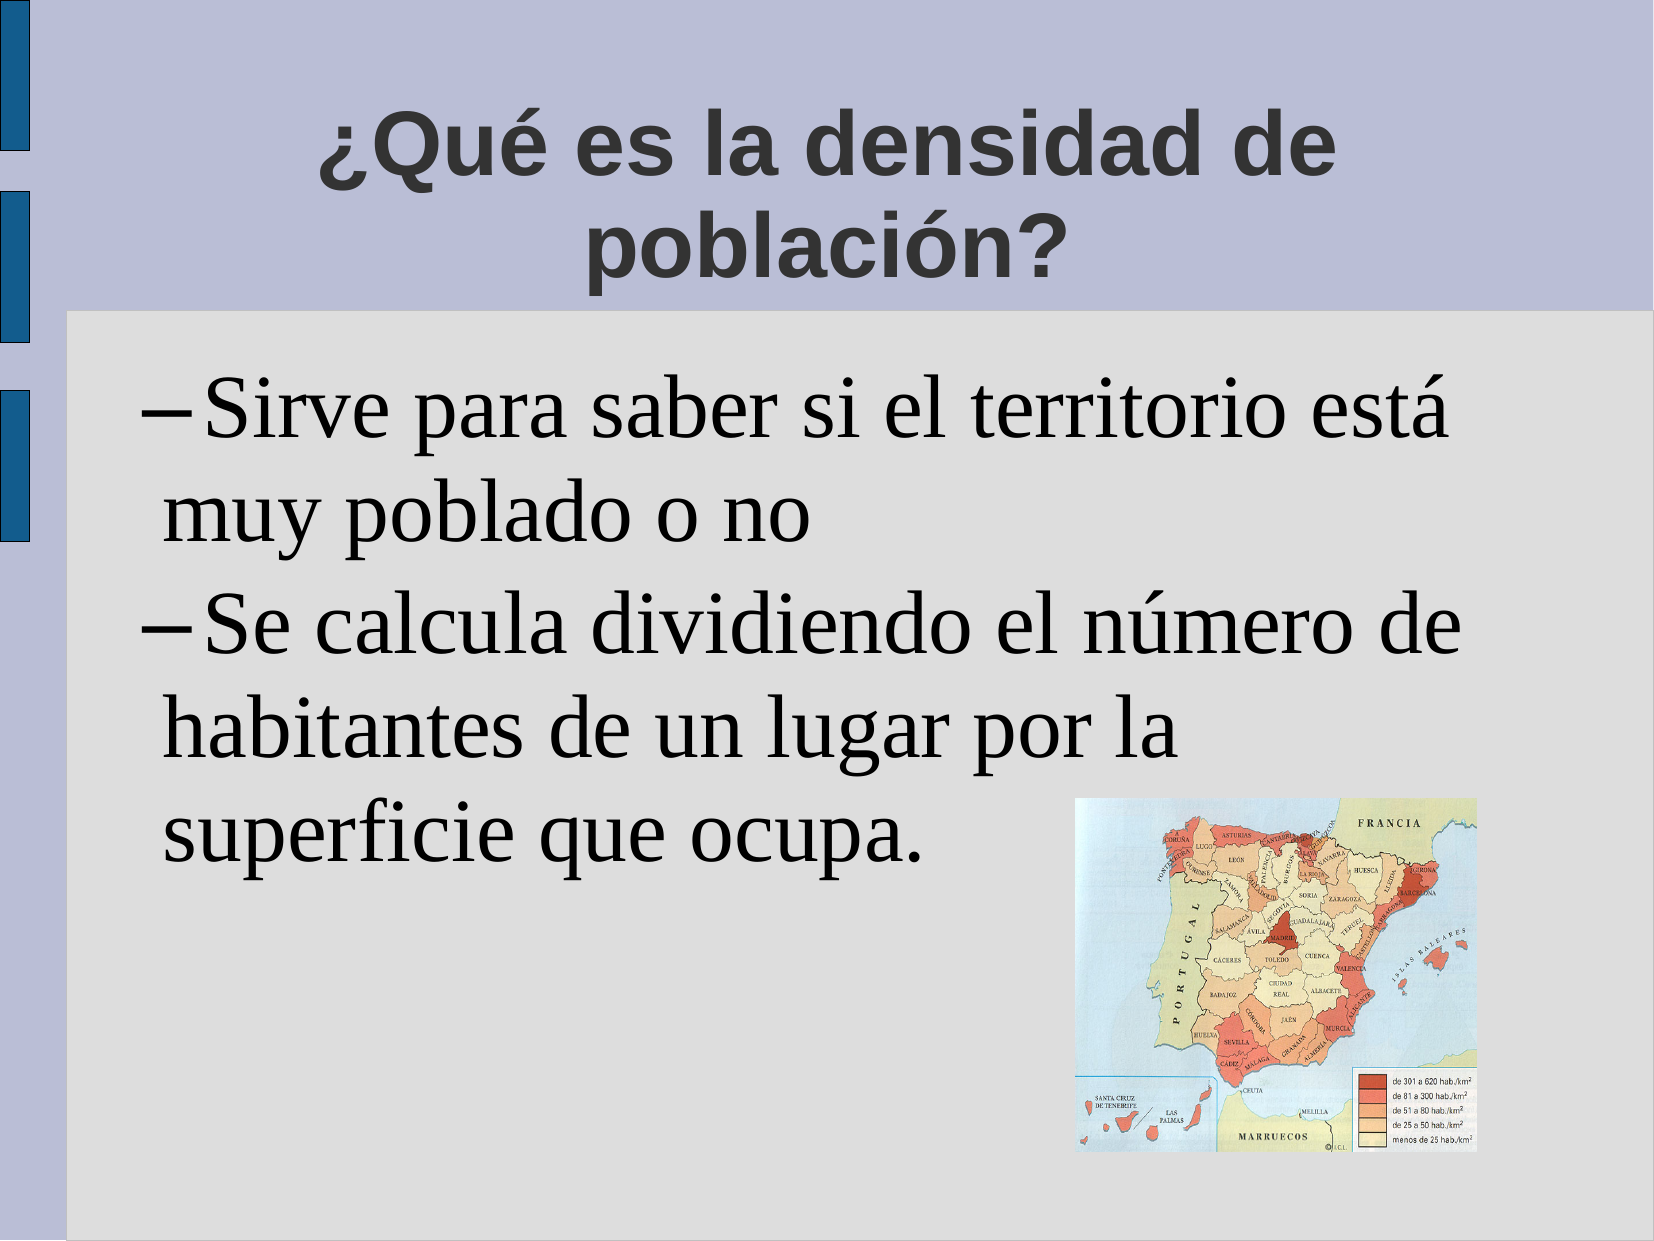

# ¿Qué es la densidad de población?